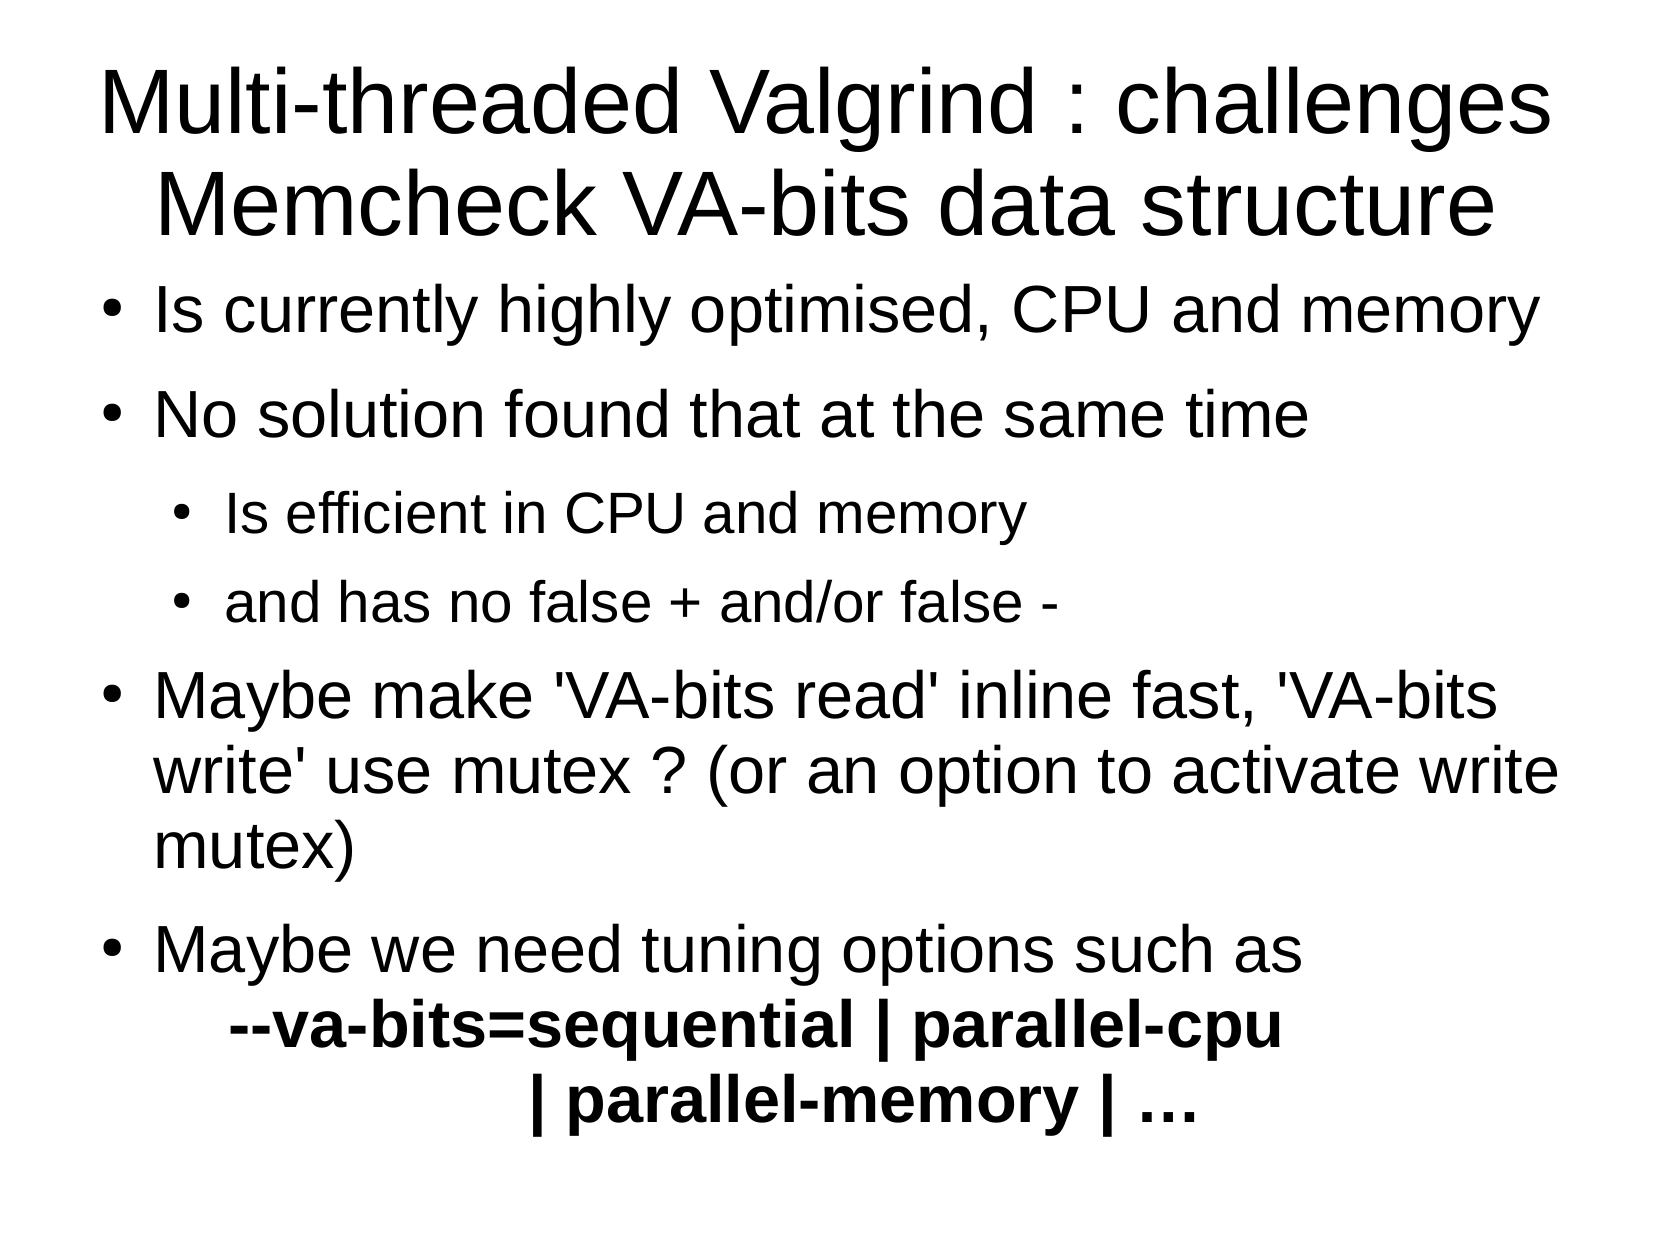

# Multi-threaded Valgrind : challenges Memcheck VA-bits data structure
Is currently highly optimised, CPU and memory
No solution found that at the same time
Is efficient in CPU and memory
and has no false + and/or false -
Maybe make 'VA-bits read' inline fast, 'VA-bits write' use mutex ? (or an option to activate write mutex)
Maybe we need tuning options such as
	--va-bits=sequential | parallel-cpu
					| parallel-memory | …